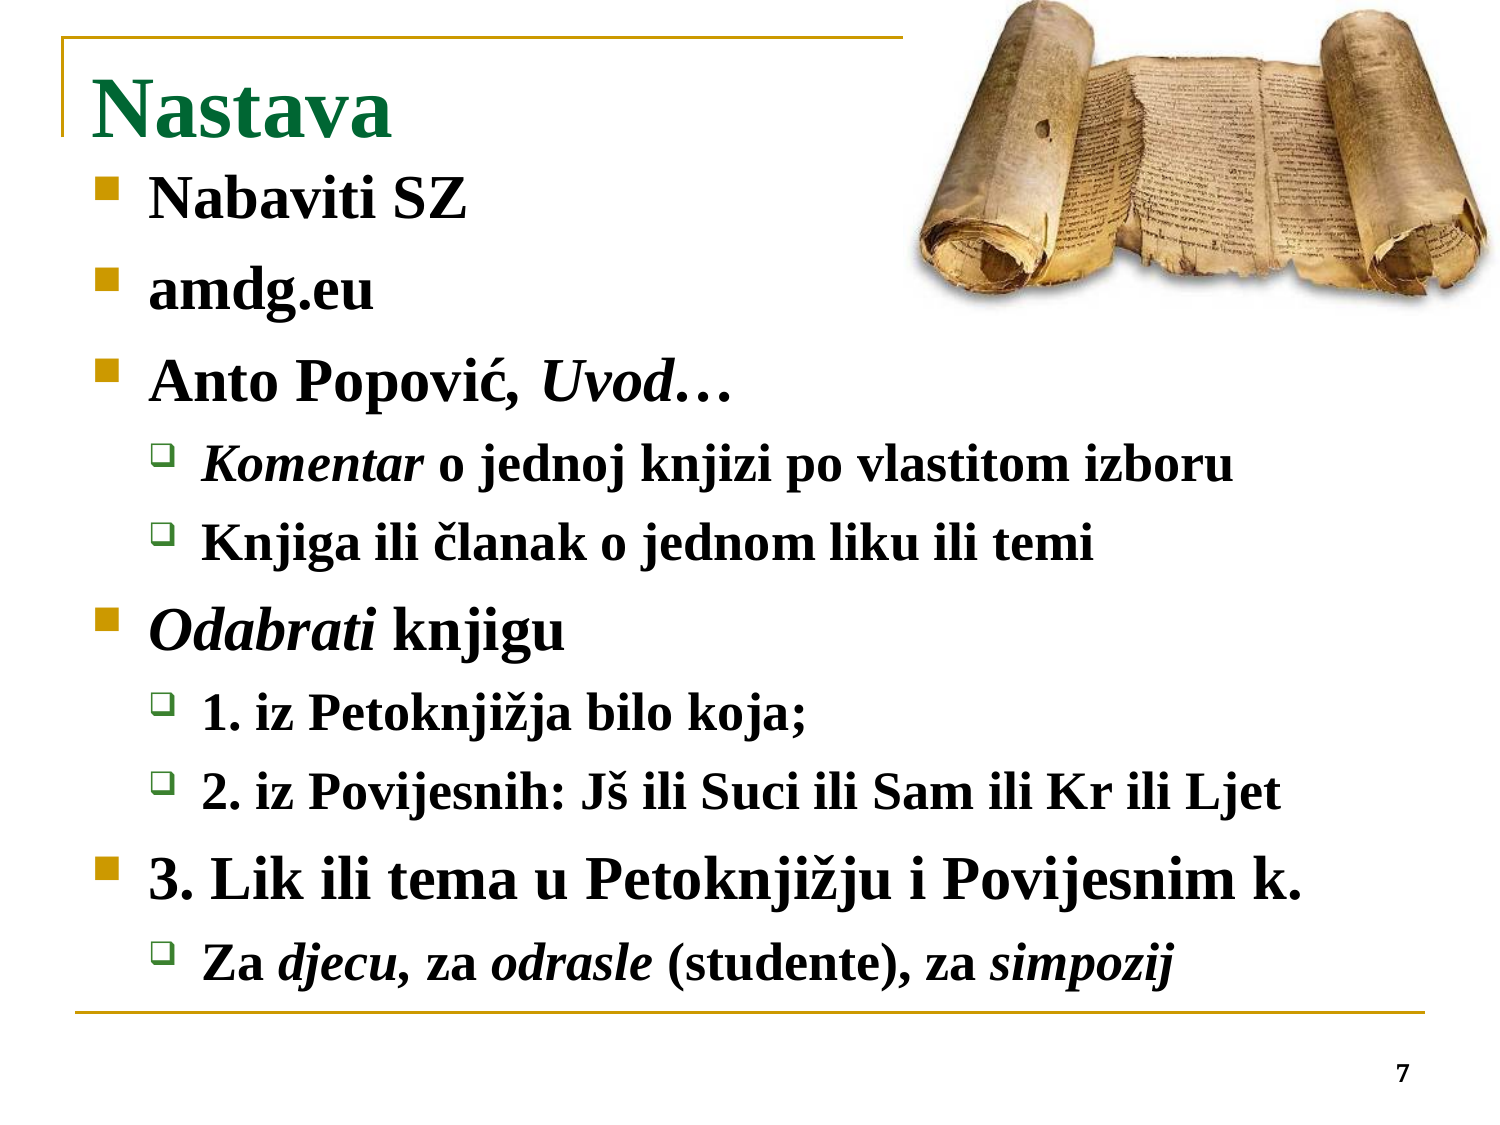

Nastava
Nabaviti SZ
amdg.eu
Anto Popović, Uvod…
Komentar o jednoj knjizi po vlastitom izboru
Knjiga ili članak o jednom liku ili temi
Odabrati knjigu
1. iz Petoknjižja bilo koja;
2. iz Povijesnih: Jš ili Suci ili Sam ili Kr ili Ljet
3. Lik ili tema u Petoknjižju i Povijesnim k.
Za djecu, za odrasle (studente), za simpozij